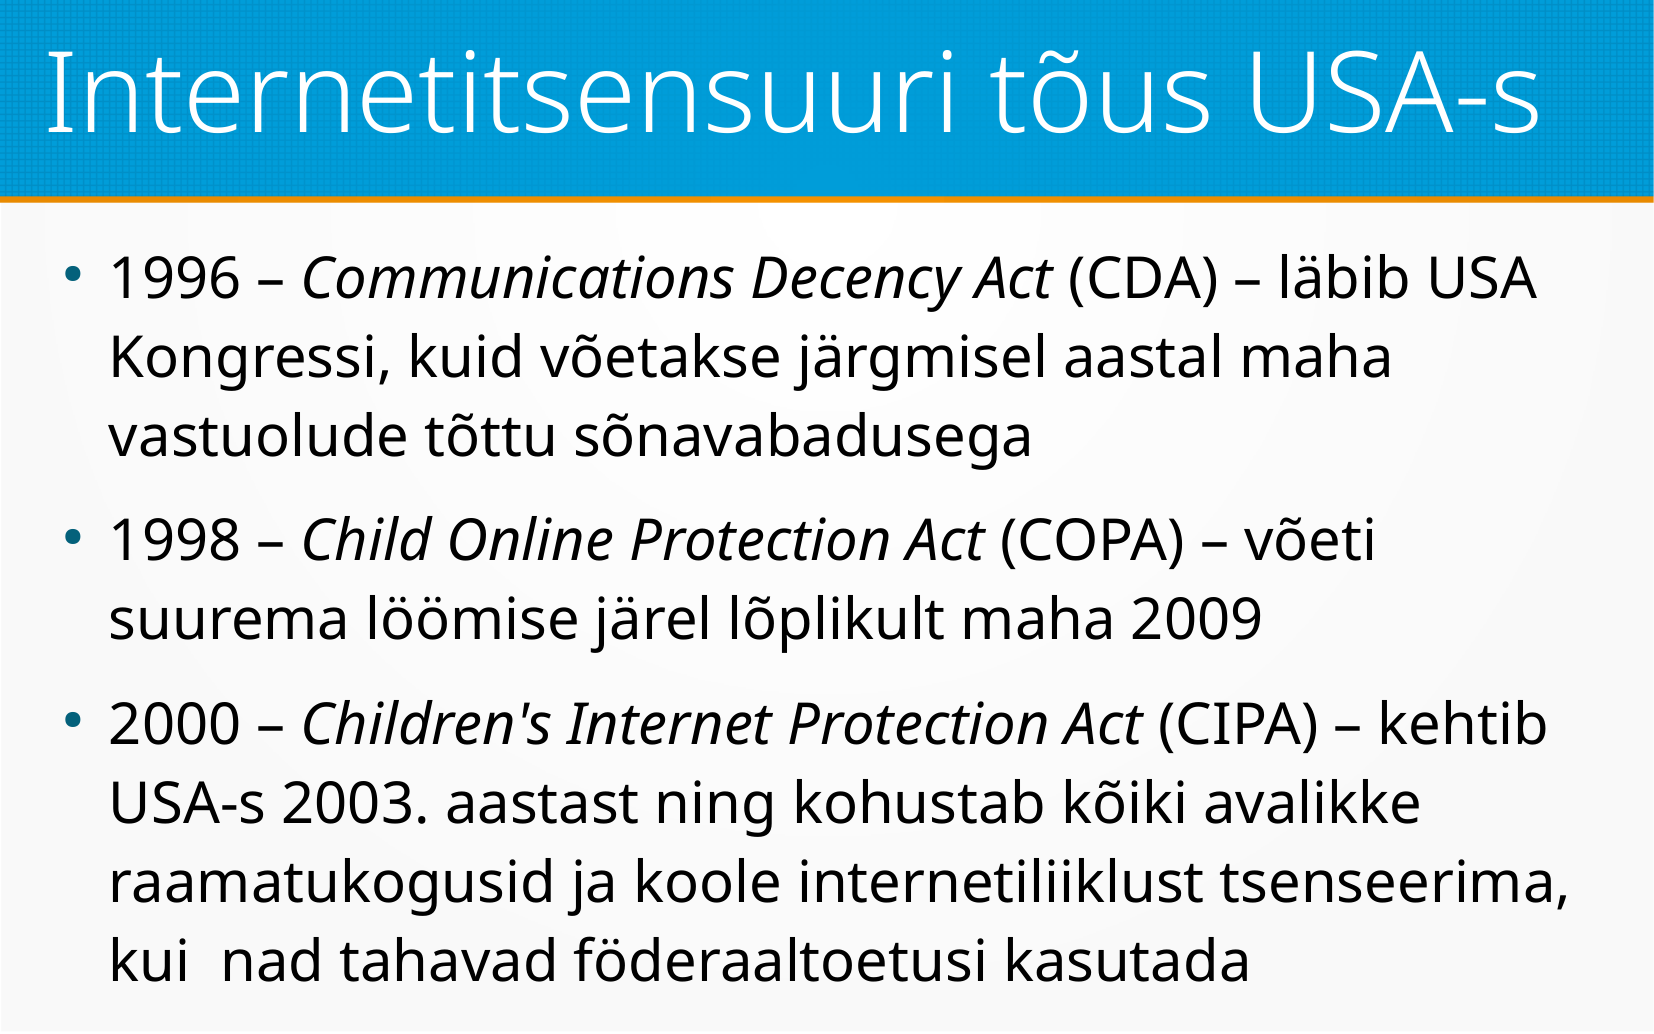

# Internetitsensuuri tõus USA-s
1996 – Communications Decency Act (CDA) – läbib USA Kongressi, kuid võetakse järgmisel aastal maha vastuolude tõttu sõnavabadusega
1998 – Child Online Protection Act (COPA) – võeti suurema löömise järel lõplikult maha 2009
2000 – Children's Internet Protection Act (CIPA) – kehtib USA-s 2003. aastast ning kohustab kõiki avalikke raamatukogusid ja koole internetiliiklust tsenseerima, kui nad tahavad föderaaltoetusi kasutada